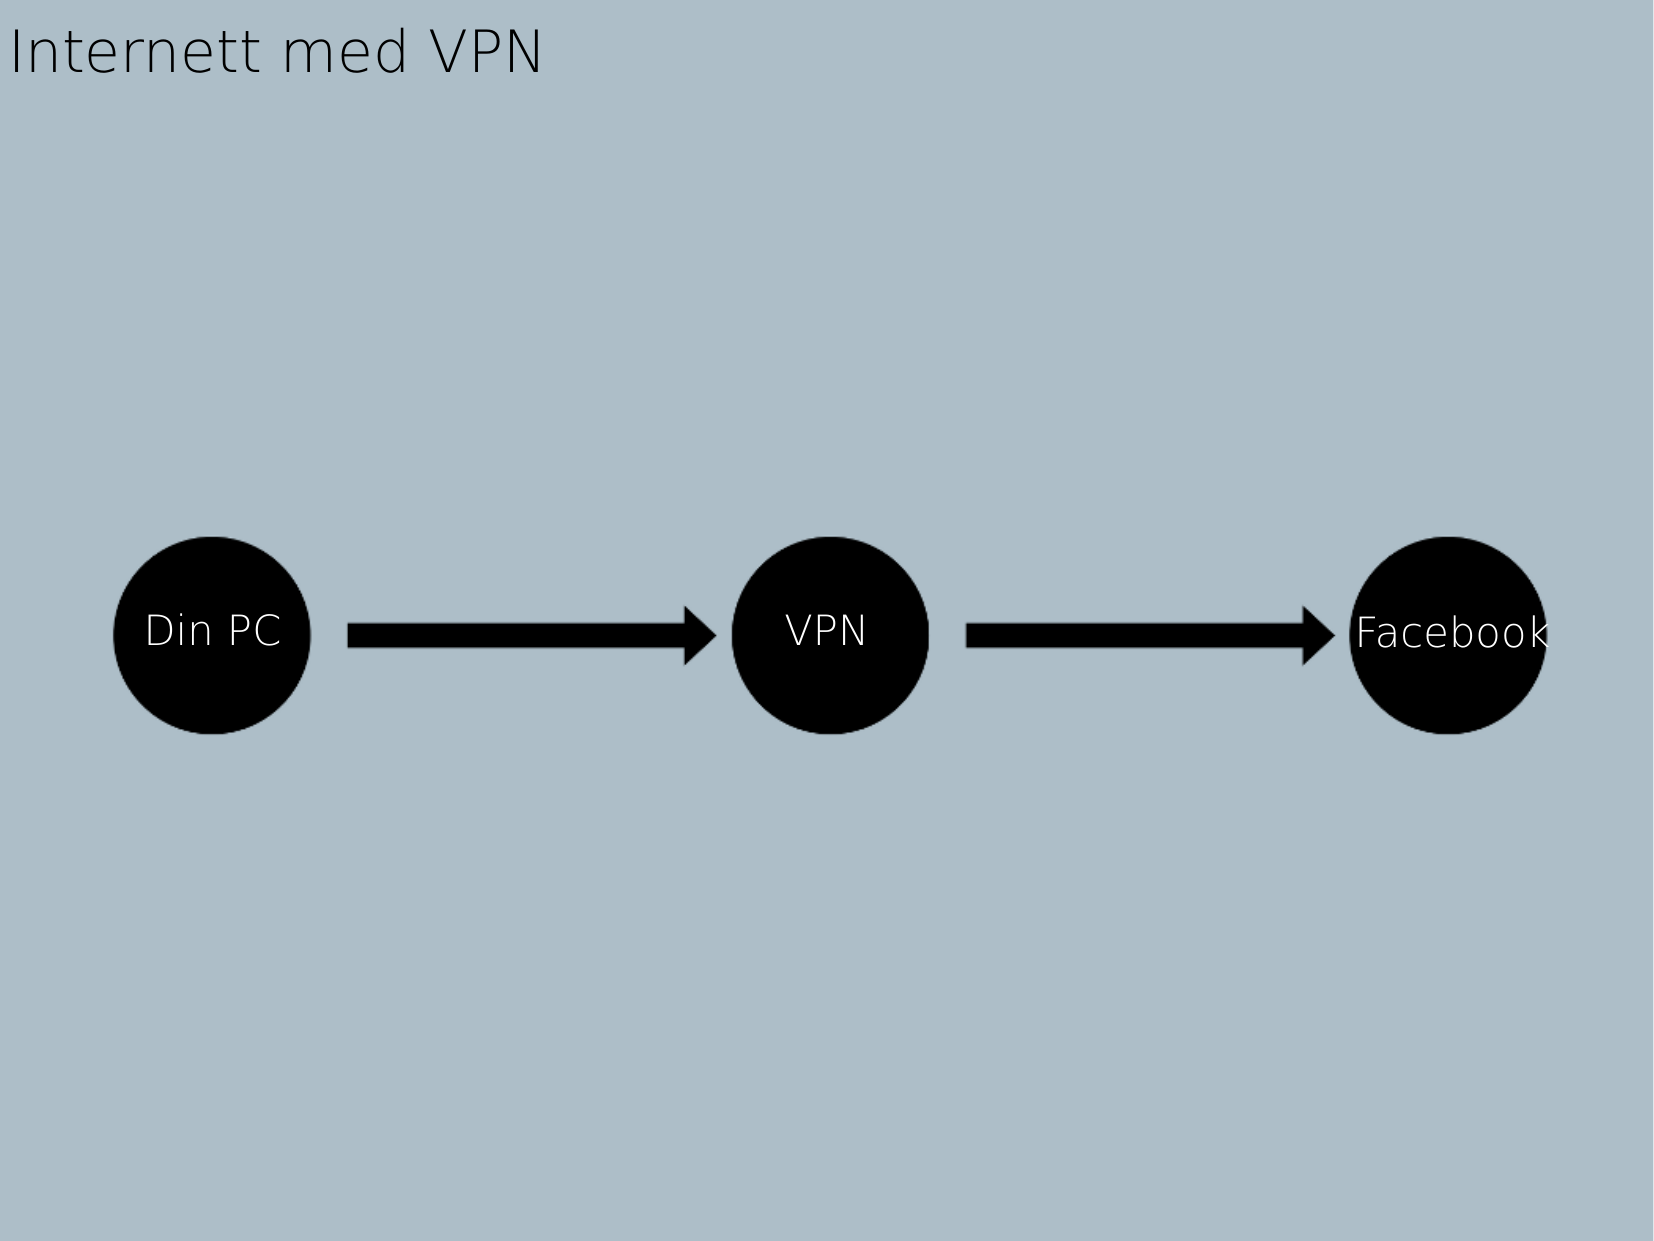

# Internett med VPN
Din PC
VPN
Facebook